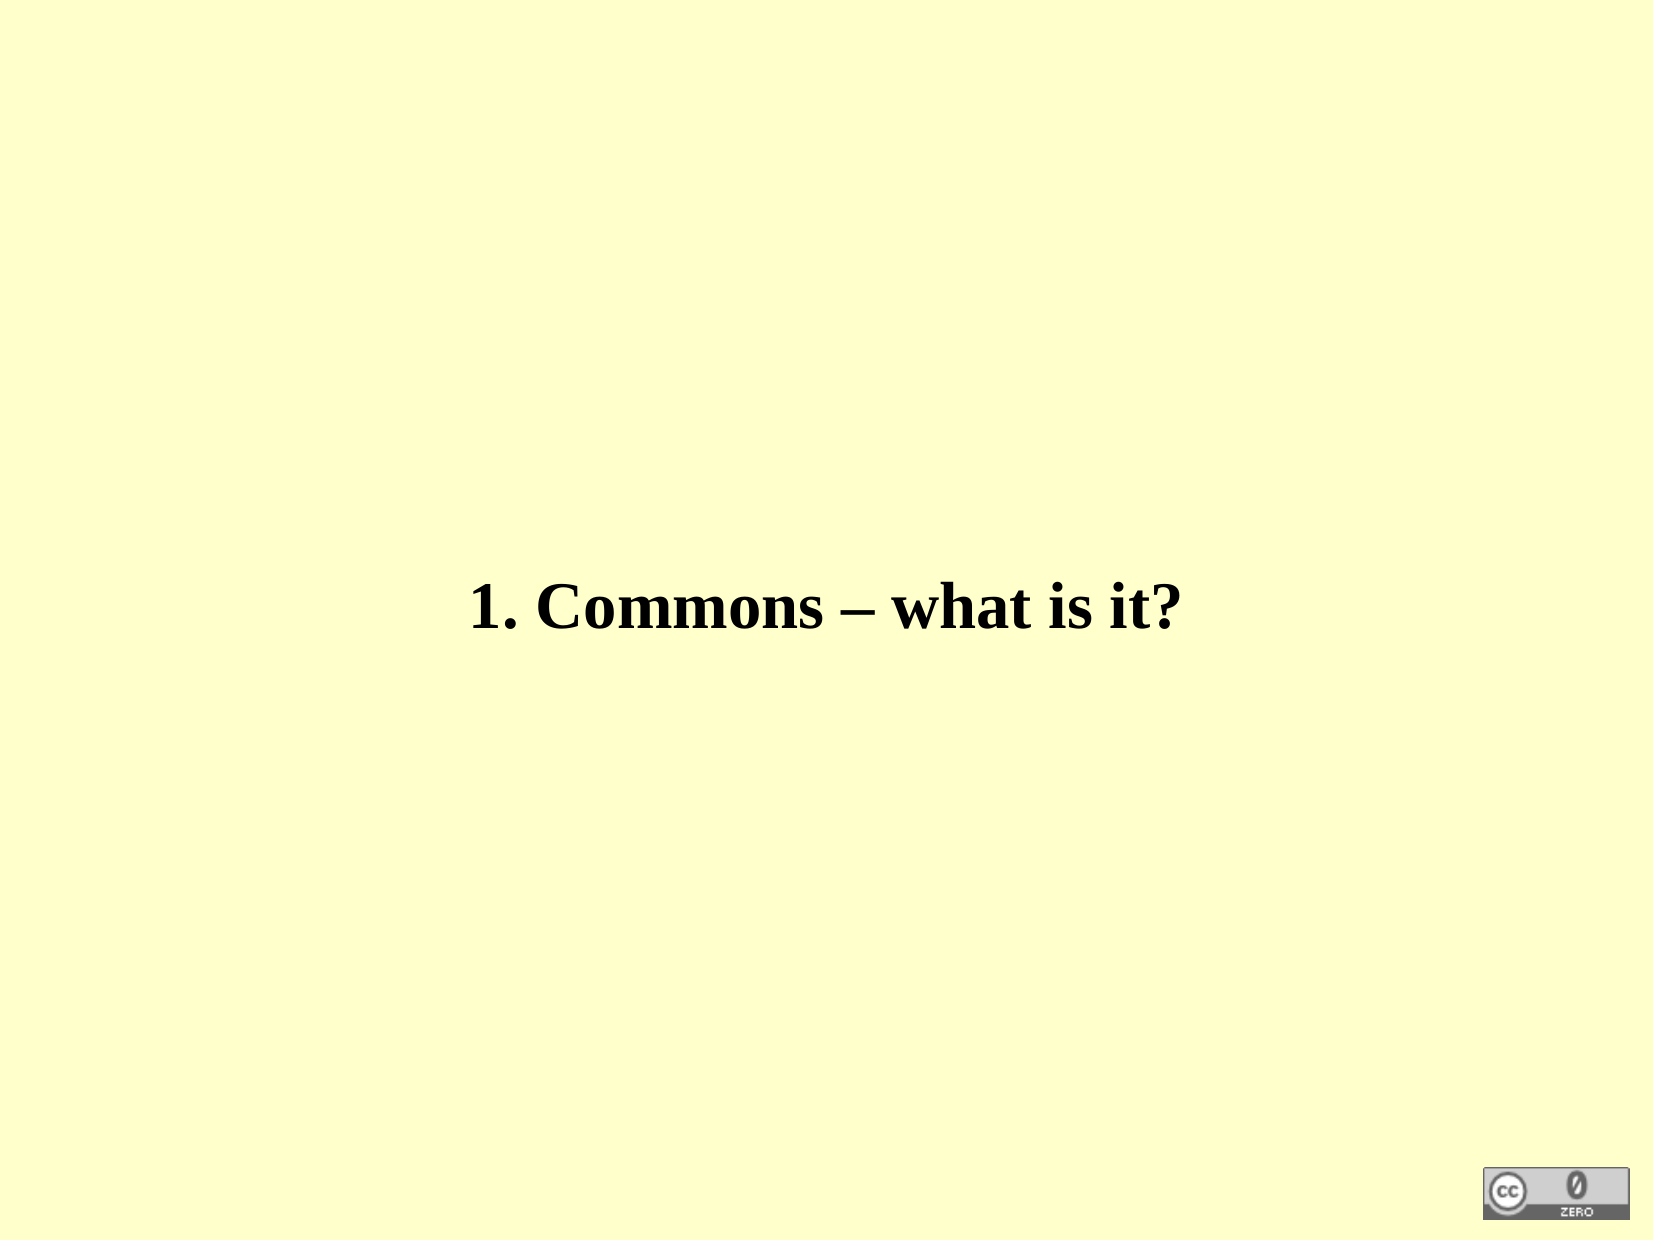

# 1. Commons – what is it?